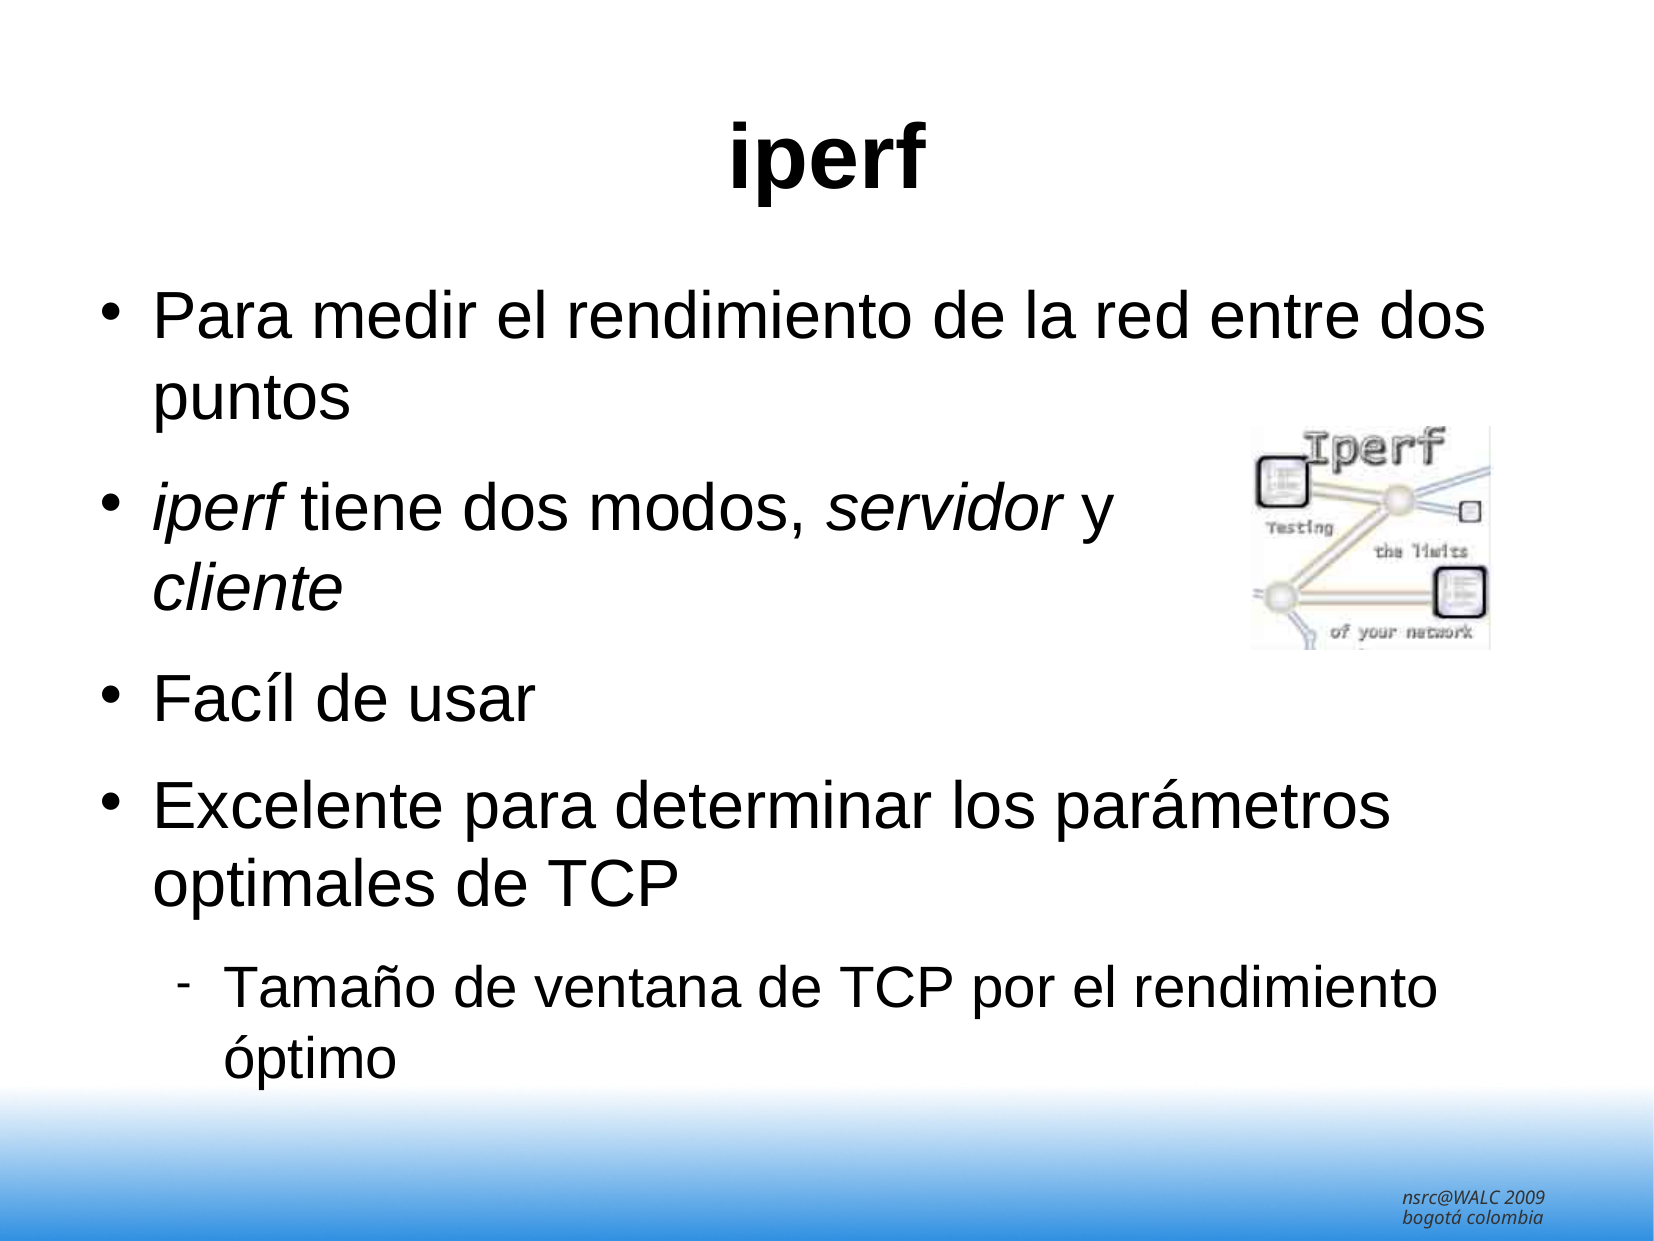

# iperf
Para medir el rendimiento de la red entre dos puntos
iperf tiene dos modos, servidor y
cliente
Facíl de usar
Excelente para determinar los parámetros optimales de TCP
Tamaño de ventana de TCP por el rendimiento óptimo